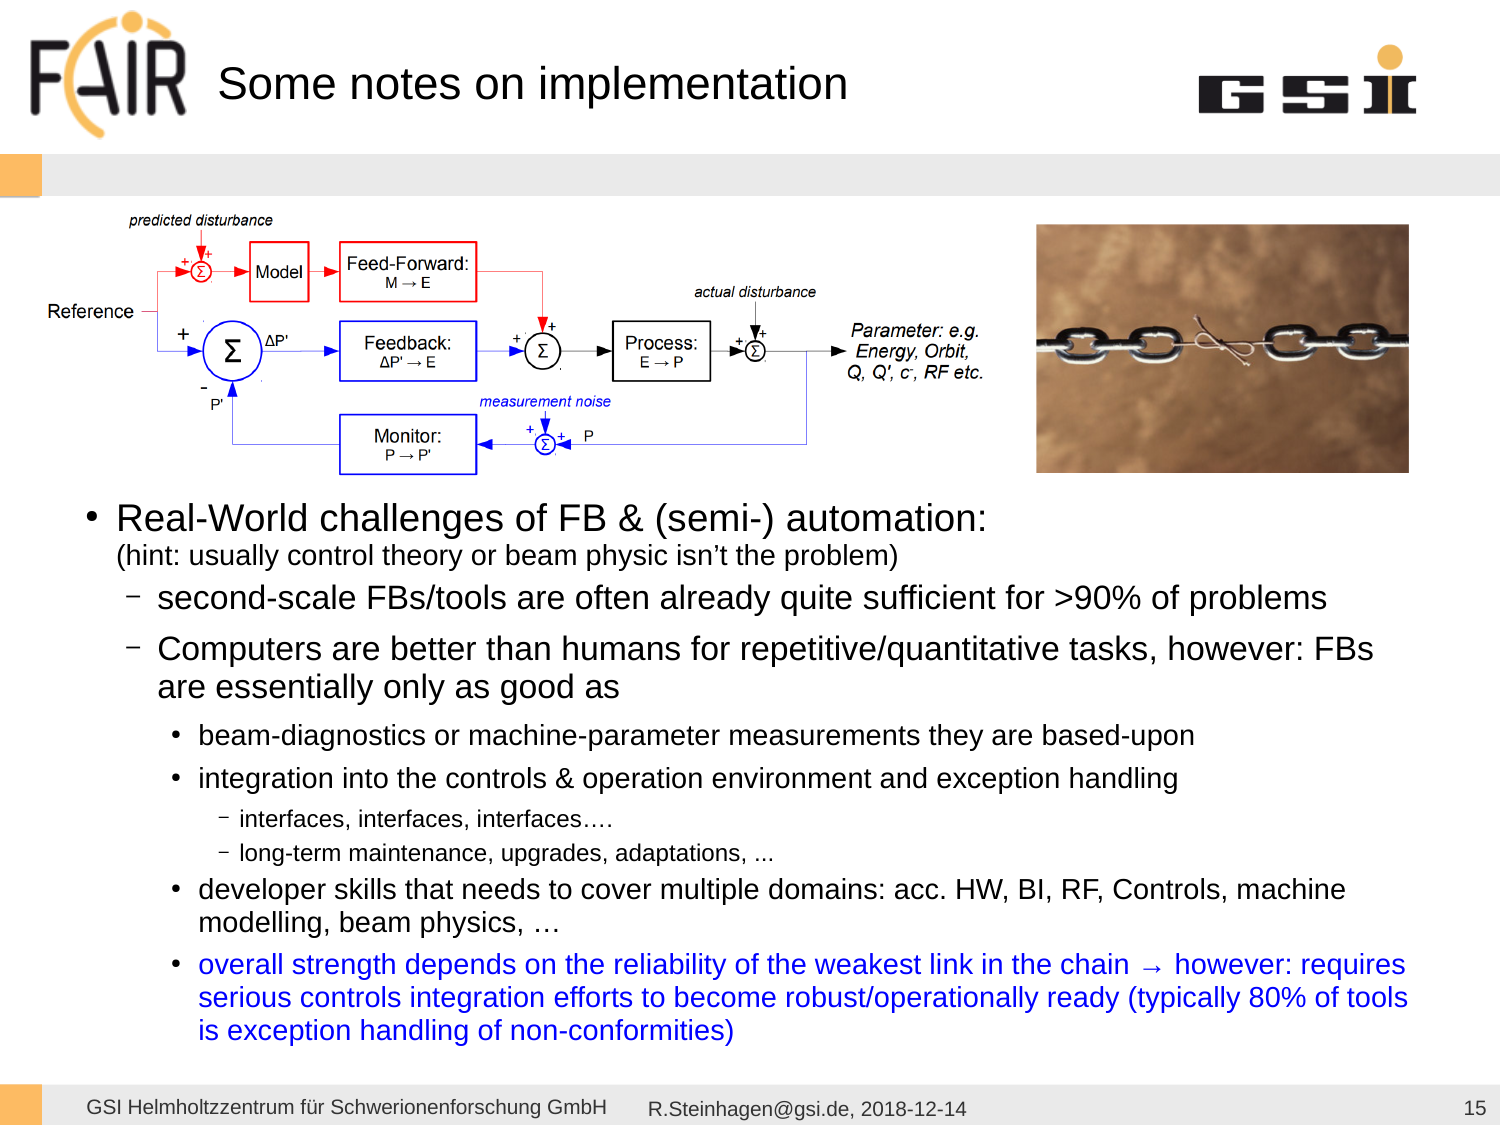

# Some notes on implementation
Real-World challenges of FB & (semi-) automation: (hint: usually control theory or beam physic isn’t the problem)
second-scale FBs/tools are often already quite sufficient for >90% of problems
Computers are better than humans for repetitive/quantitative tasks, however: FBs are essentially only as good as
beam-diagnostics or machine-parameter measurements they are based-upon
integration into the controls & operation environment and exception handling
interfaces, interfaces, interfaces….
long-term maintenance, upgrades, adaptations, ...
developer skills that needs to cover multiple domains: acc. HW, BI, RF, Controls, machine modelling, beam physics, …
overall strength depends on the reliability of the weakest link in the chain → however: requires serious controls integration efforts to become robust/operationally ready (typically 80% of tools is exception handling of non-conformities)